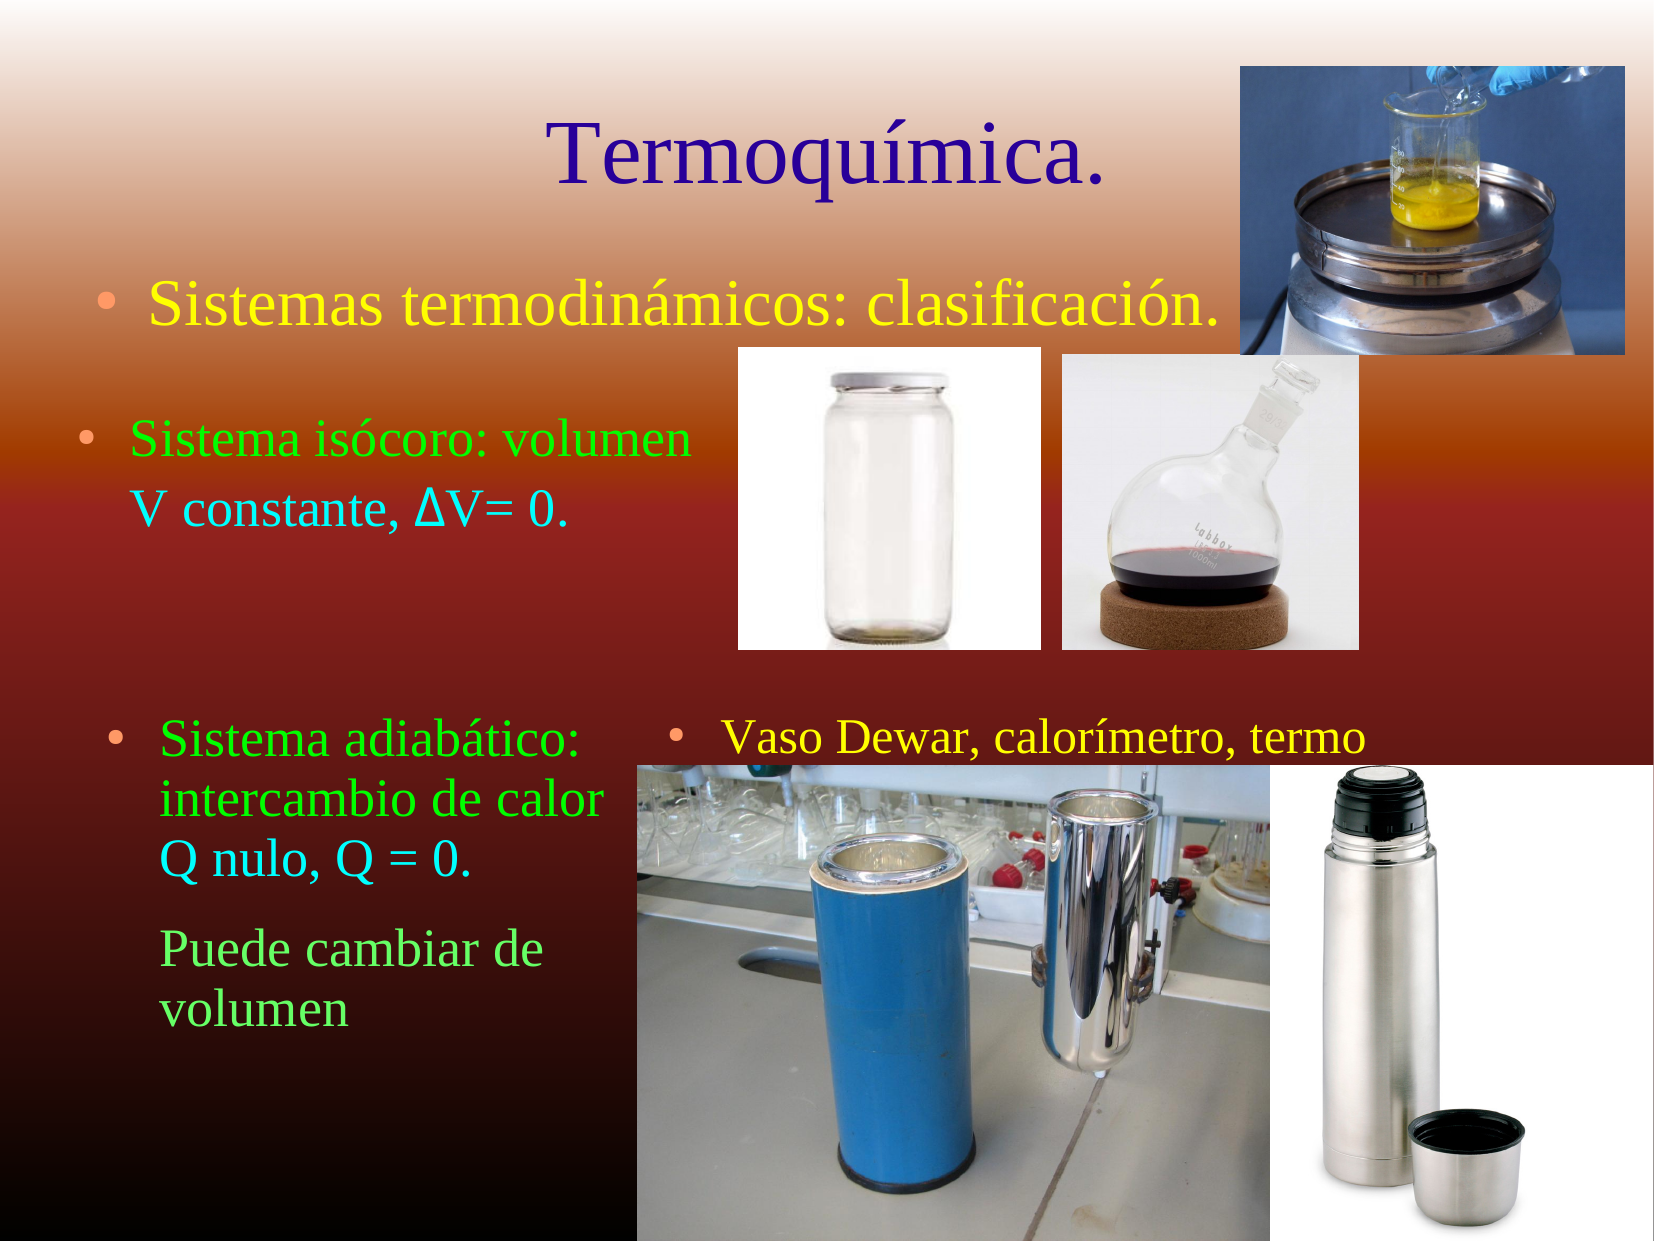

# Termoquímica.
Sistemas termodinámicos: clasificación.
Sistema isócoro: volumen V constante, ΔV= 0.
Sistema adiabático: intercambio de calor Q nulo, Q = 0.
Puede cambiar de volumen
Vaso Dewar, calorímetro, termo